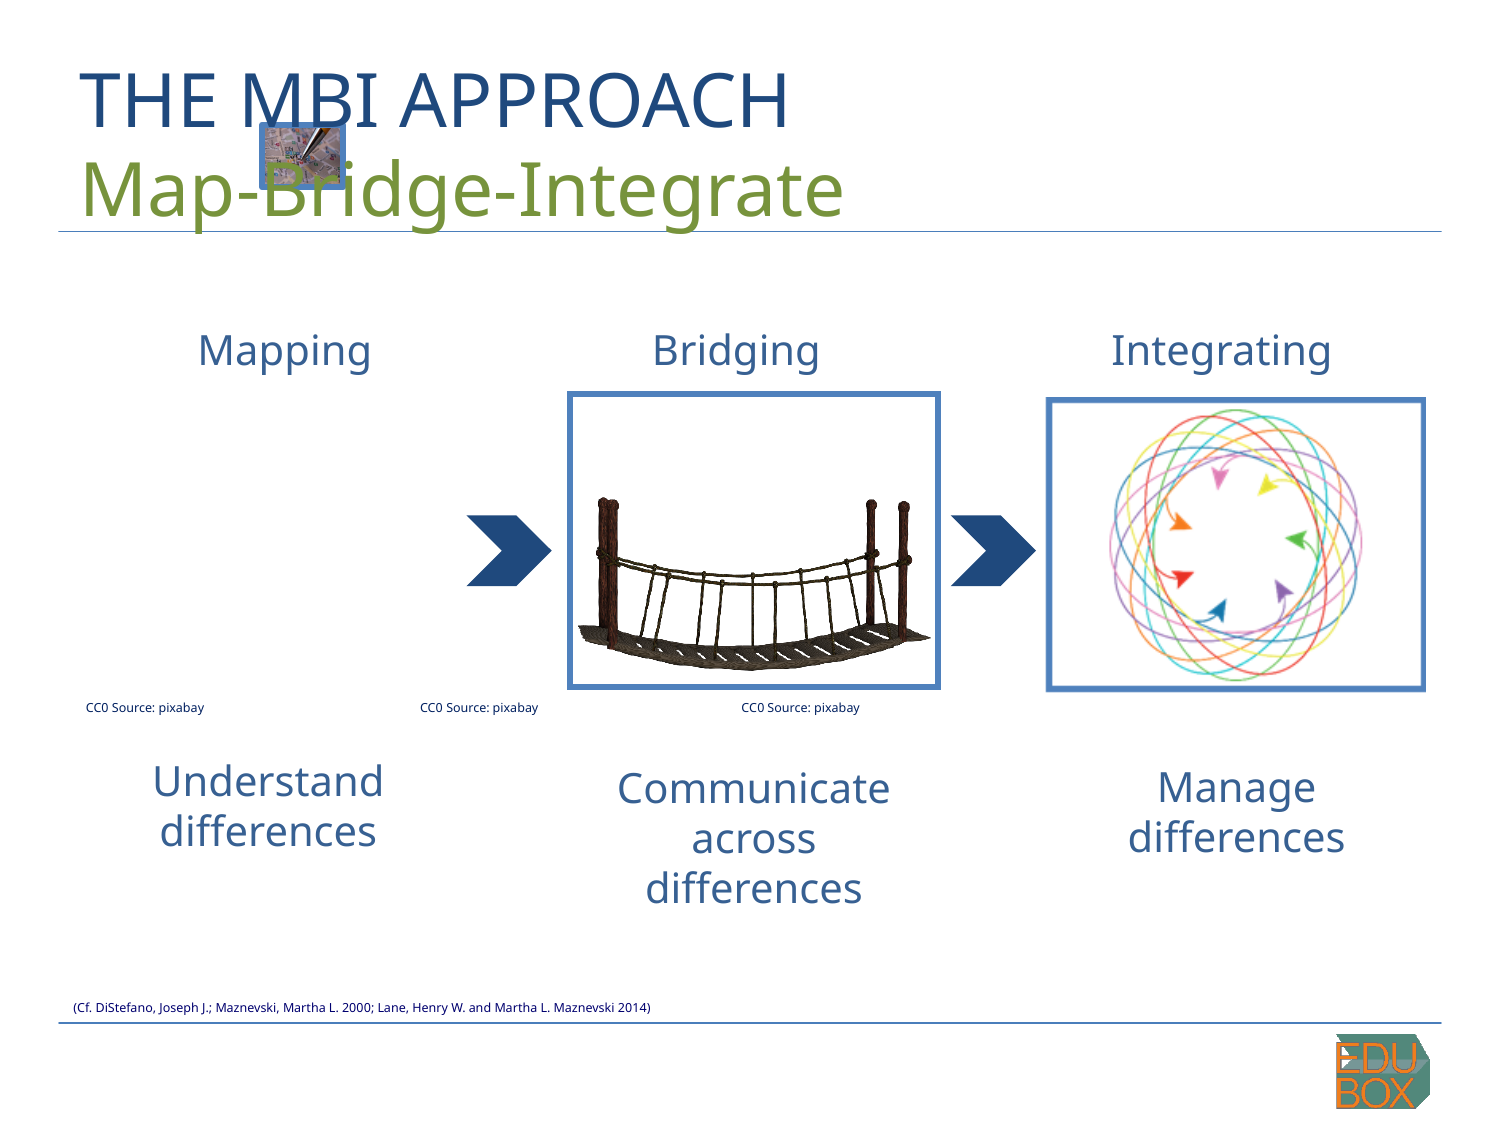

THE MBI APPROACH
Map-Bridge-Integrate
 Mapping Bridging Integrating
CC0 Source: pixabay			 CC0 Source: pixabay		 CC0 Source: pixabay
Understand differences
Manage differences
Communicate across differences
(Cf. DiStefano, Joseph J.; Maznevski, Martha L. 2000; Lane, Henry W. and Martha L. Maznevski 2014)